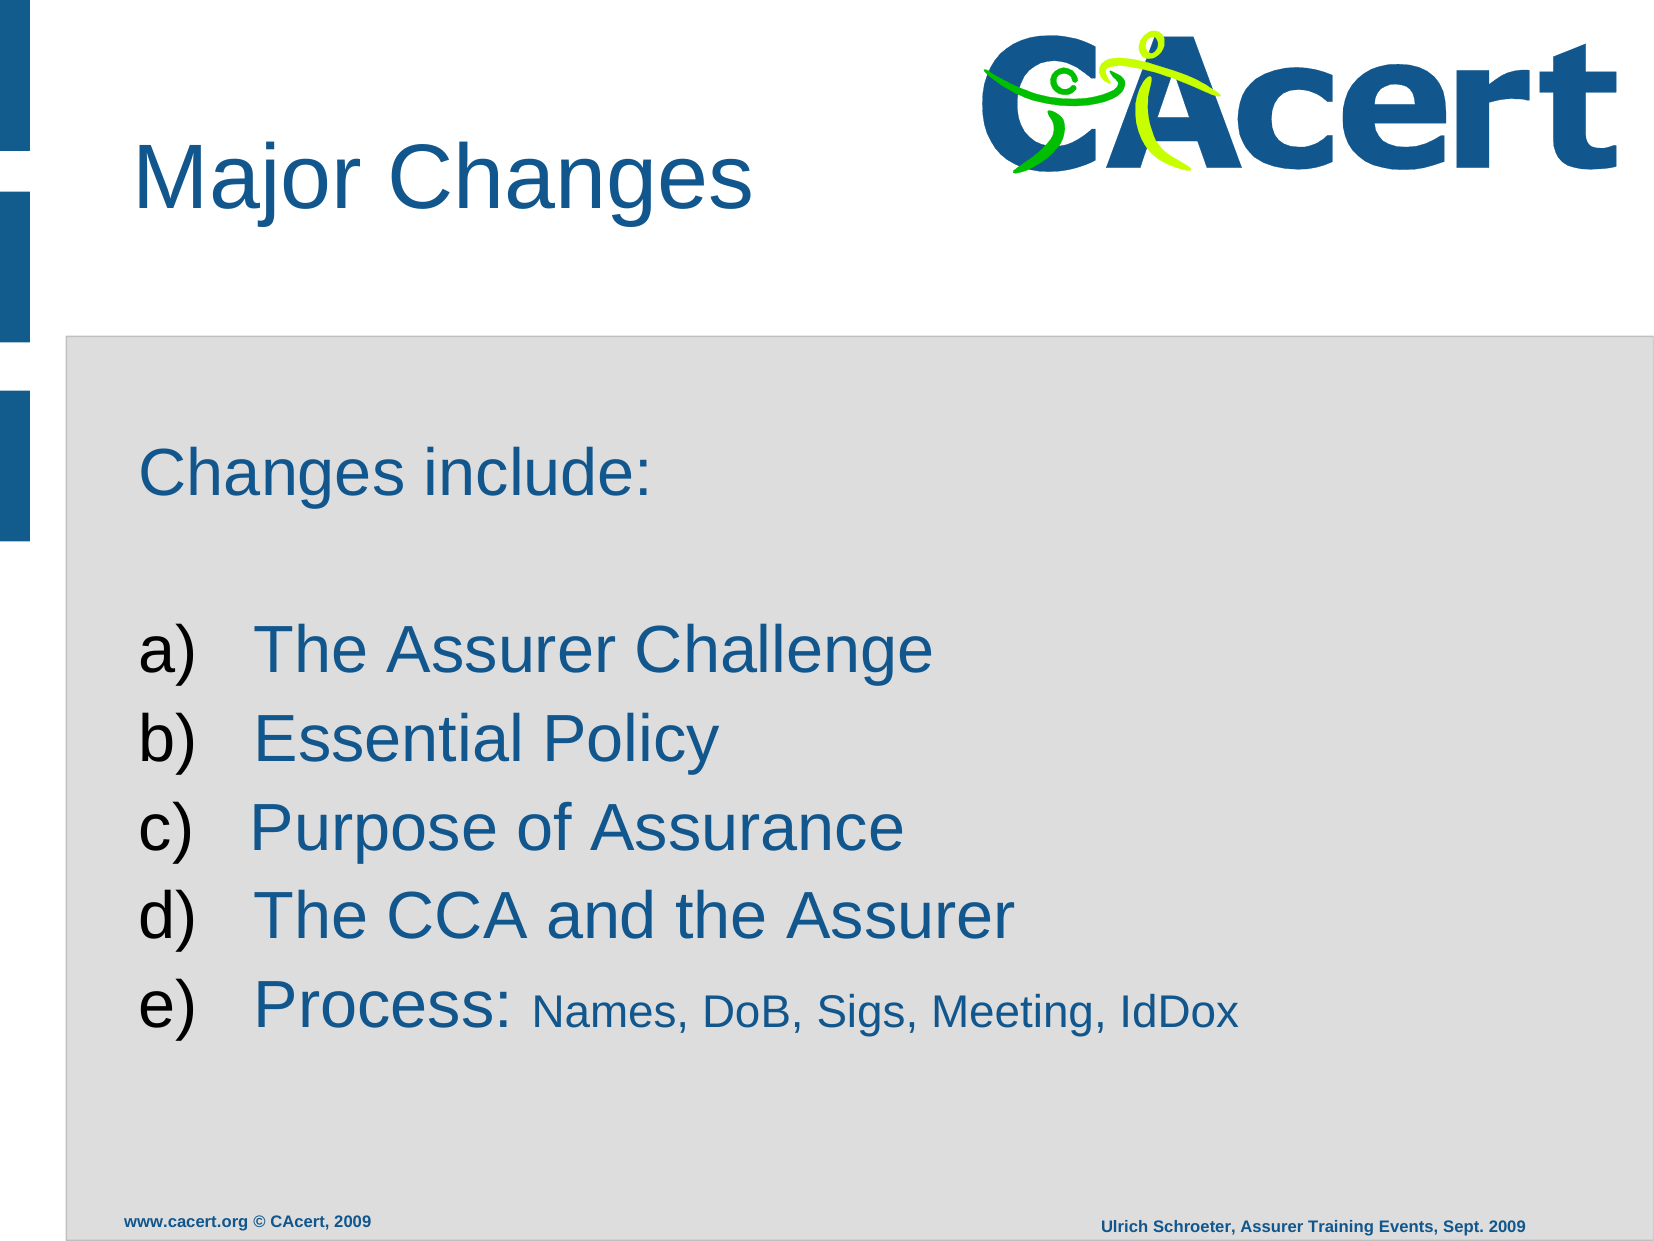

Major Changes
Changes include:
 The Assurer Challenge
 Essential Policy
 Purpose of Assurance
 The CCA and the Assurer
 Process: Names, DoB, Sigs, Meeting, IdDox